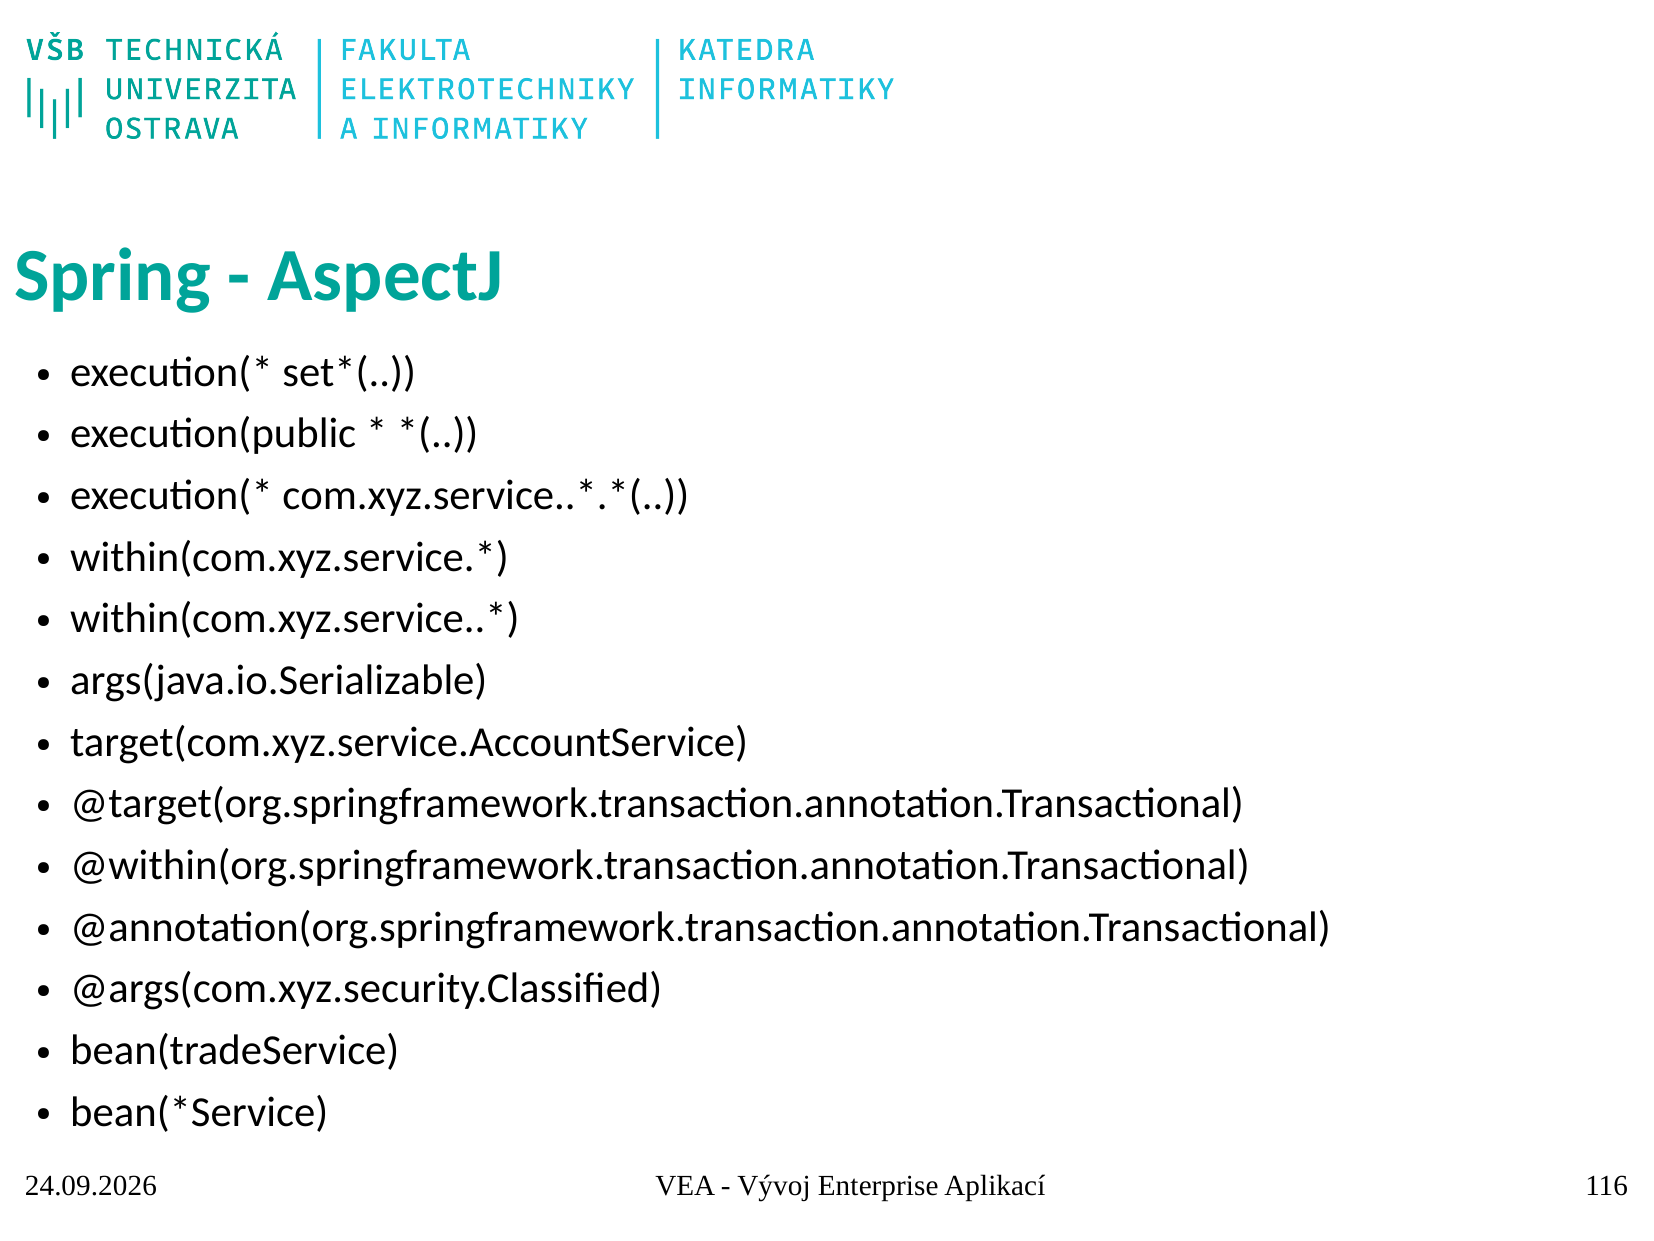

Spring - AspectJ
# execution(* set*(..))
execution(public * *(..))
execution(* com.xyz.service..*.*(..))
within(com.xyz.service.*)
within(com.xyz.service..*)
args(java.io.Serializable)
target(com.xyz.service.AccountService)
@target(org.springframework.transaction.annotation.Transactional)
@within(org.springframework.transaction.annotation.Transactional)
@annotation(org.springframework.transaction.annotation.Transactional)
@args(com.xyz.security.Classified)
bean(tradeService)
bean(*Service)
VEA - Vývoj Enterprise Aplikací
116